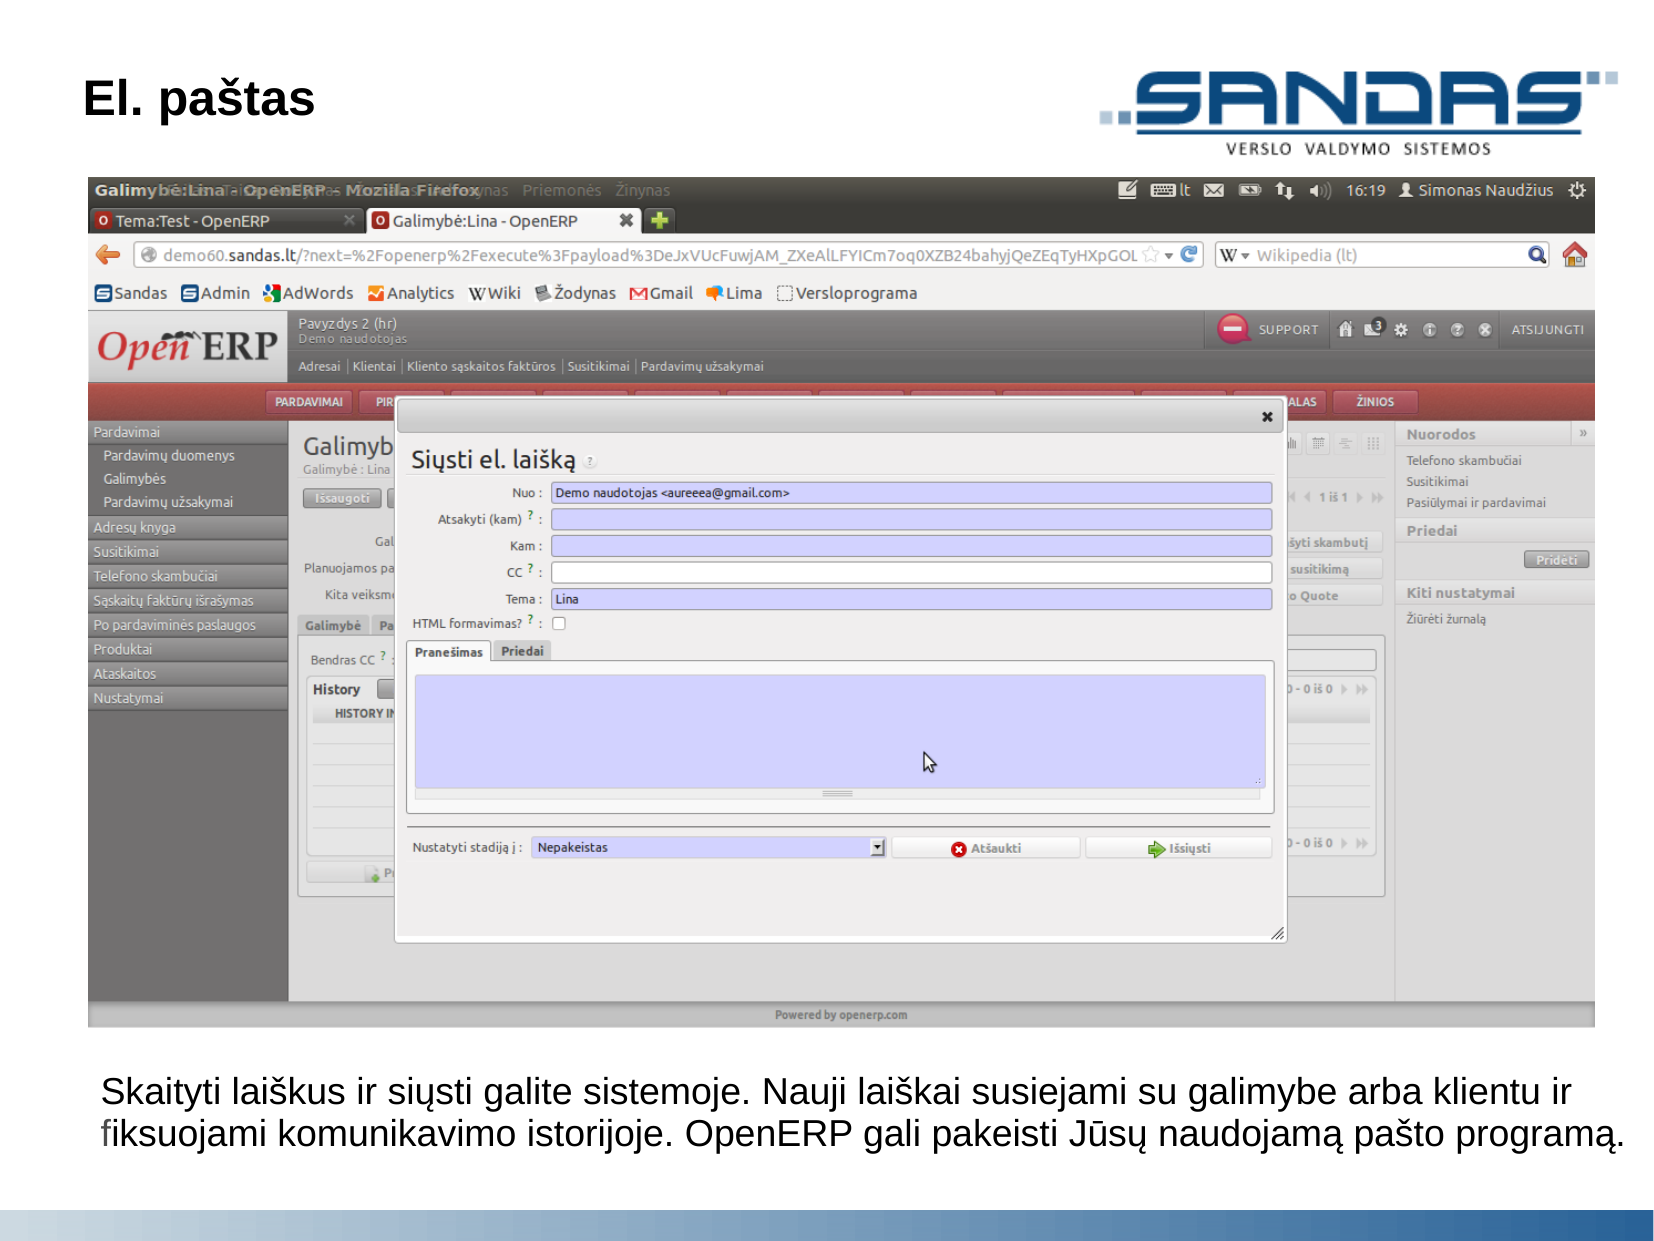

# El. paštas
Skaityti laiškus ir siųsti galite sistemoje. Nauji laiškai susiejami su galimybe arba klientu ir
fiksuojami komunikavimo istorijoje. OpenERP gali pakeisti Jūsų naudojamą pašto programą.